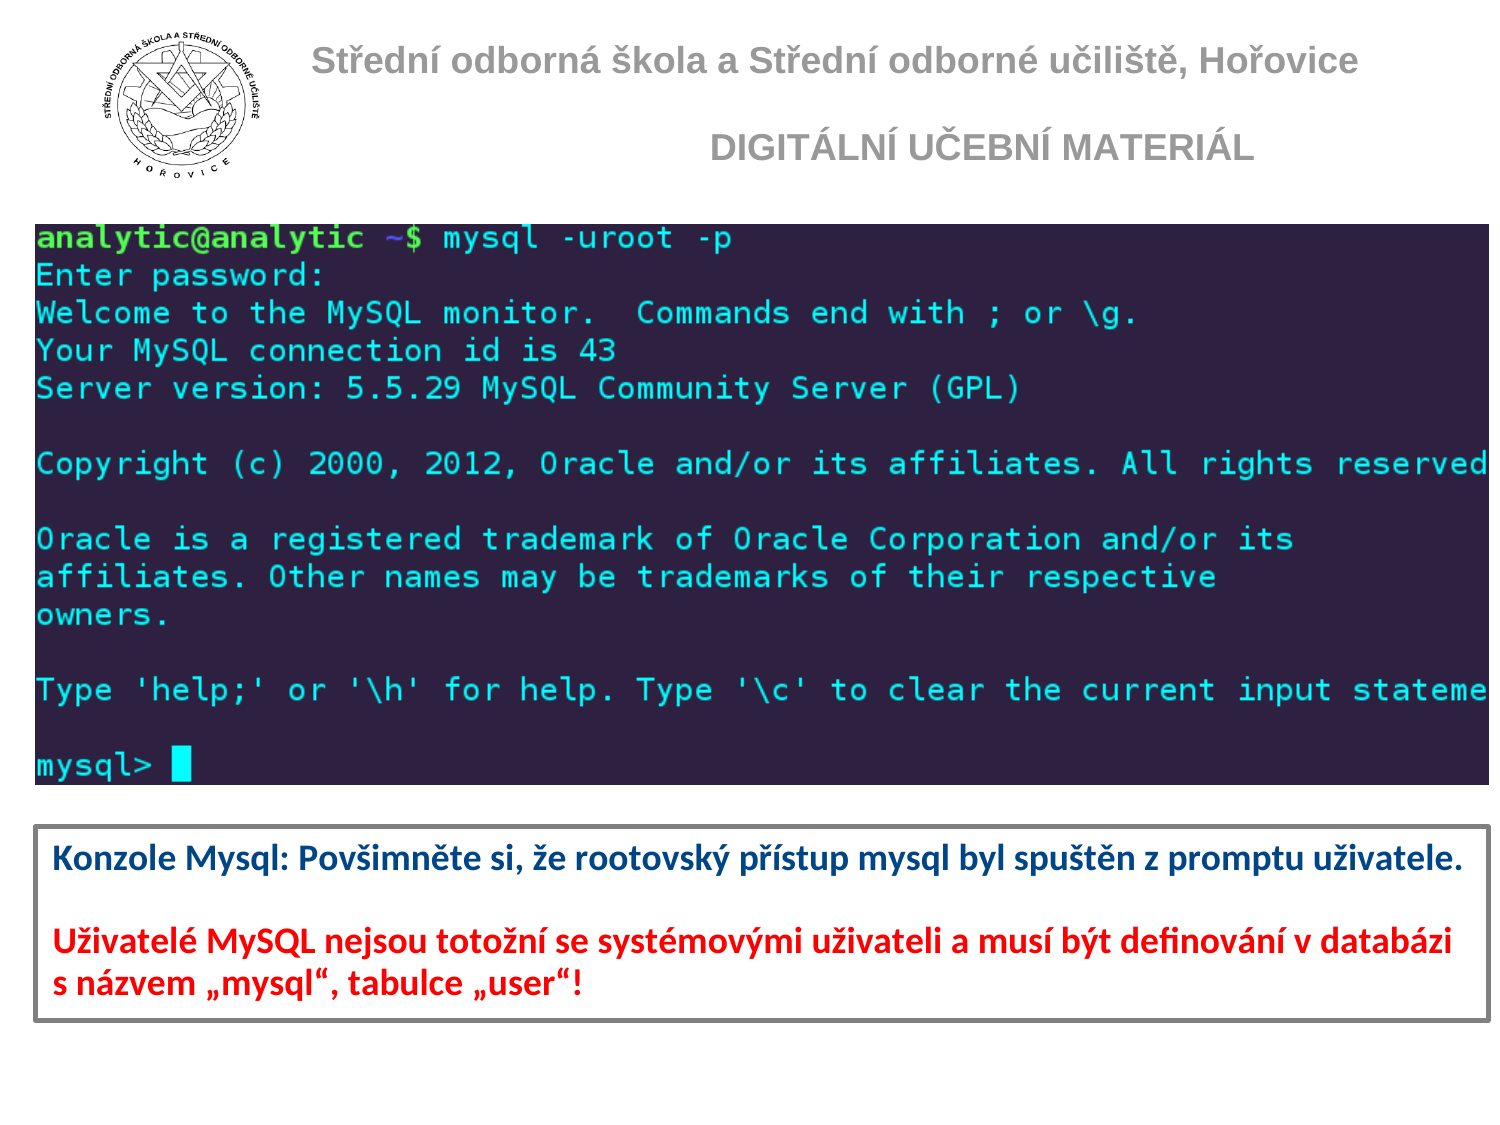

Konzole Mysql: Povšimněte si, že rootovský přístup mysql byl spuštěn z promptu uživatele.
Uživatelé MySQL nejsou totožní se systémovými uživateli a musí být definování v databázi s názvem „mysql“, tabulce „user“!